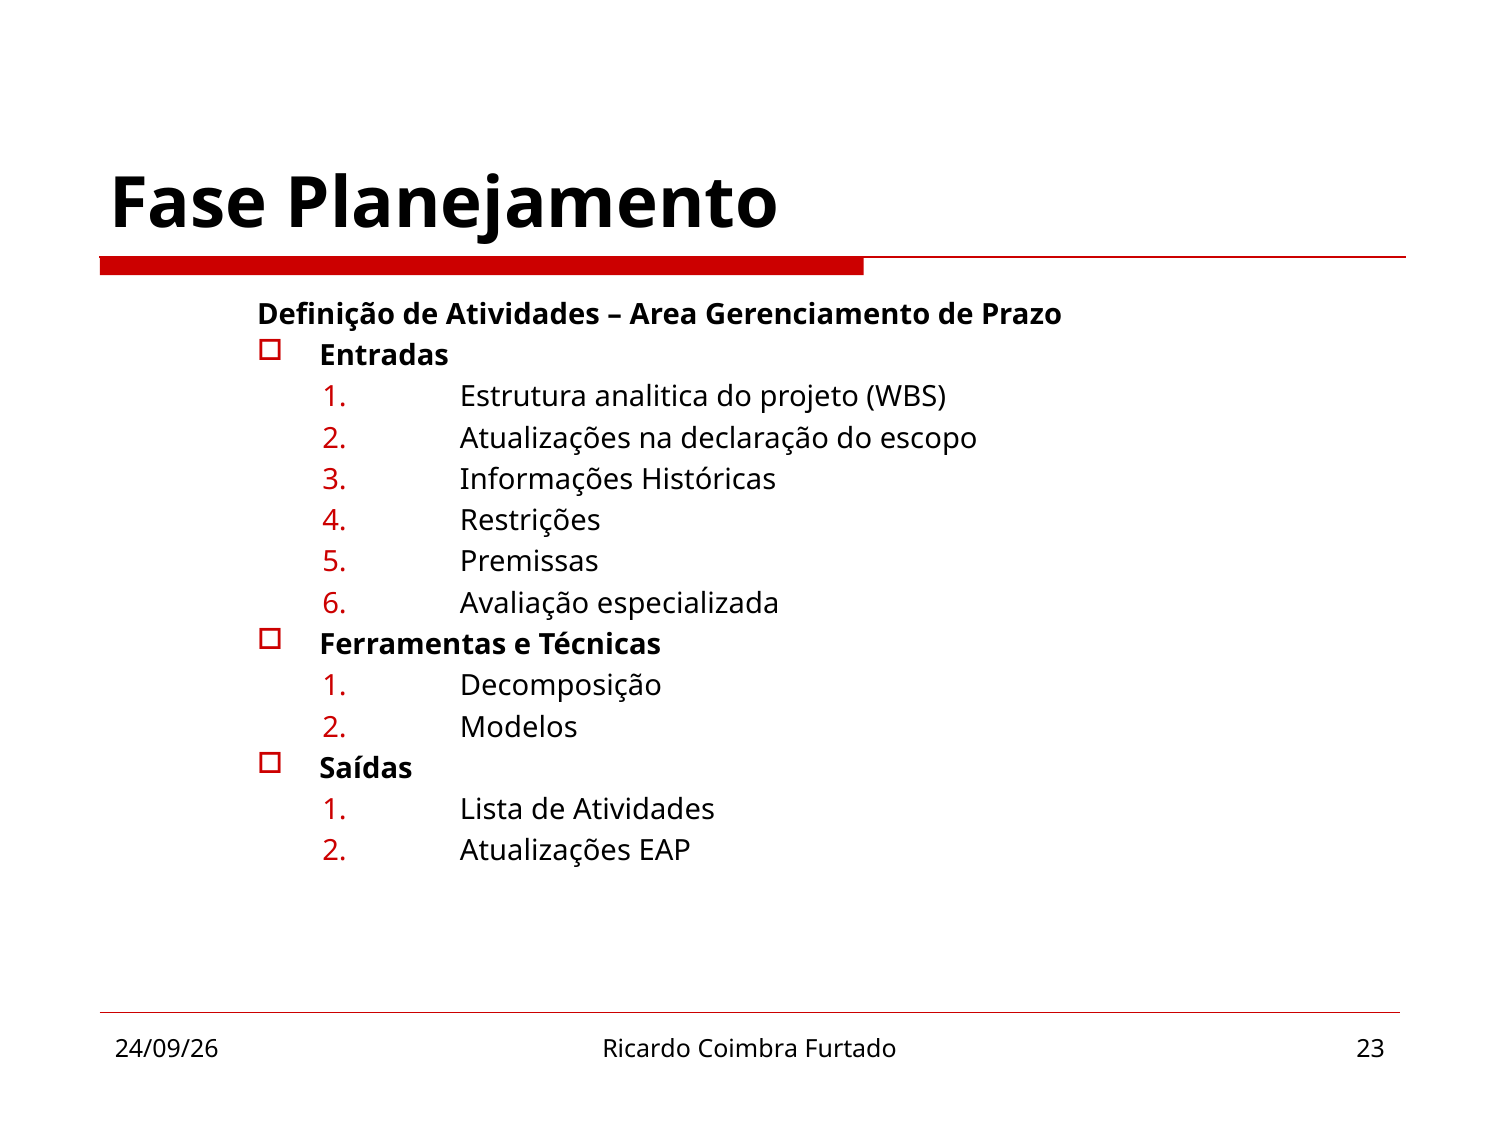

# Fase Planejamento
Definição de Atividades – Area Gerenciamento de Prazo
Entradas
Estrutura analitica do projeto (WBS)
Atualizações na declaração do escopo
Informações Históricas
Restrições
Premissas
Avaliação especializada
Ferramentas e Técnicas
Decomposição
Modelos
Saídas
Lista de Atividades
Atualizações EAP
Ricardo Coimbra Furtado